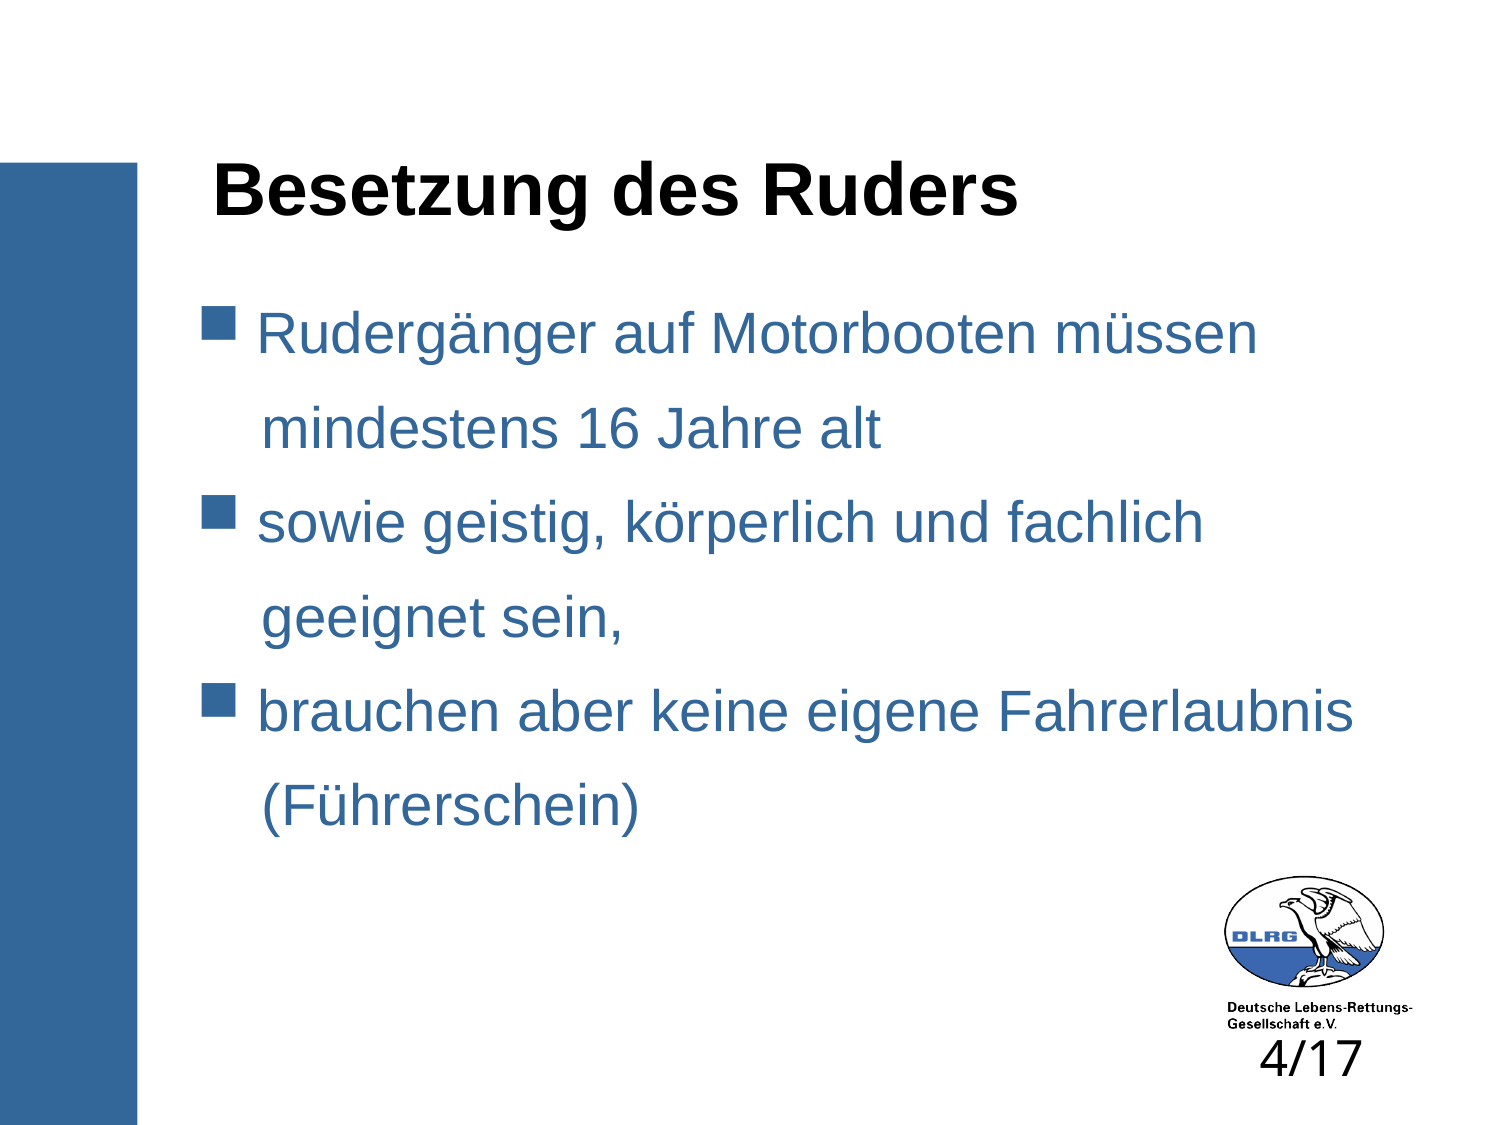

Besetzung des Ruders
 Rudergänger auf Motorbooten müssen mindestens 16 Jahre alt
 sowie geistig, körperlich und fachlich geeignet sein,
 brauchen aber keine eigene Fahrerlaubnis (Führerschein)‏